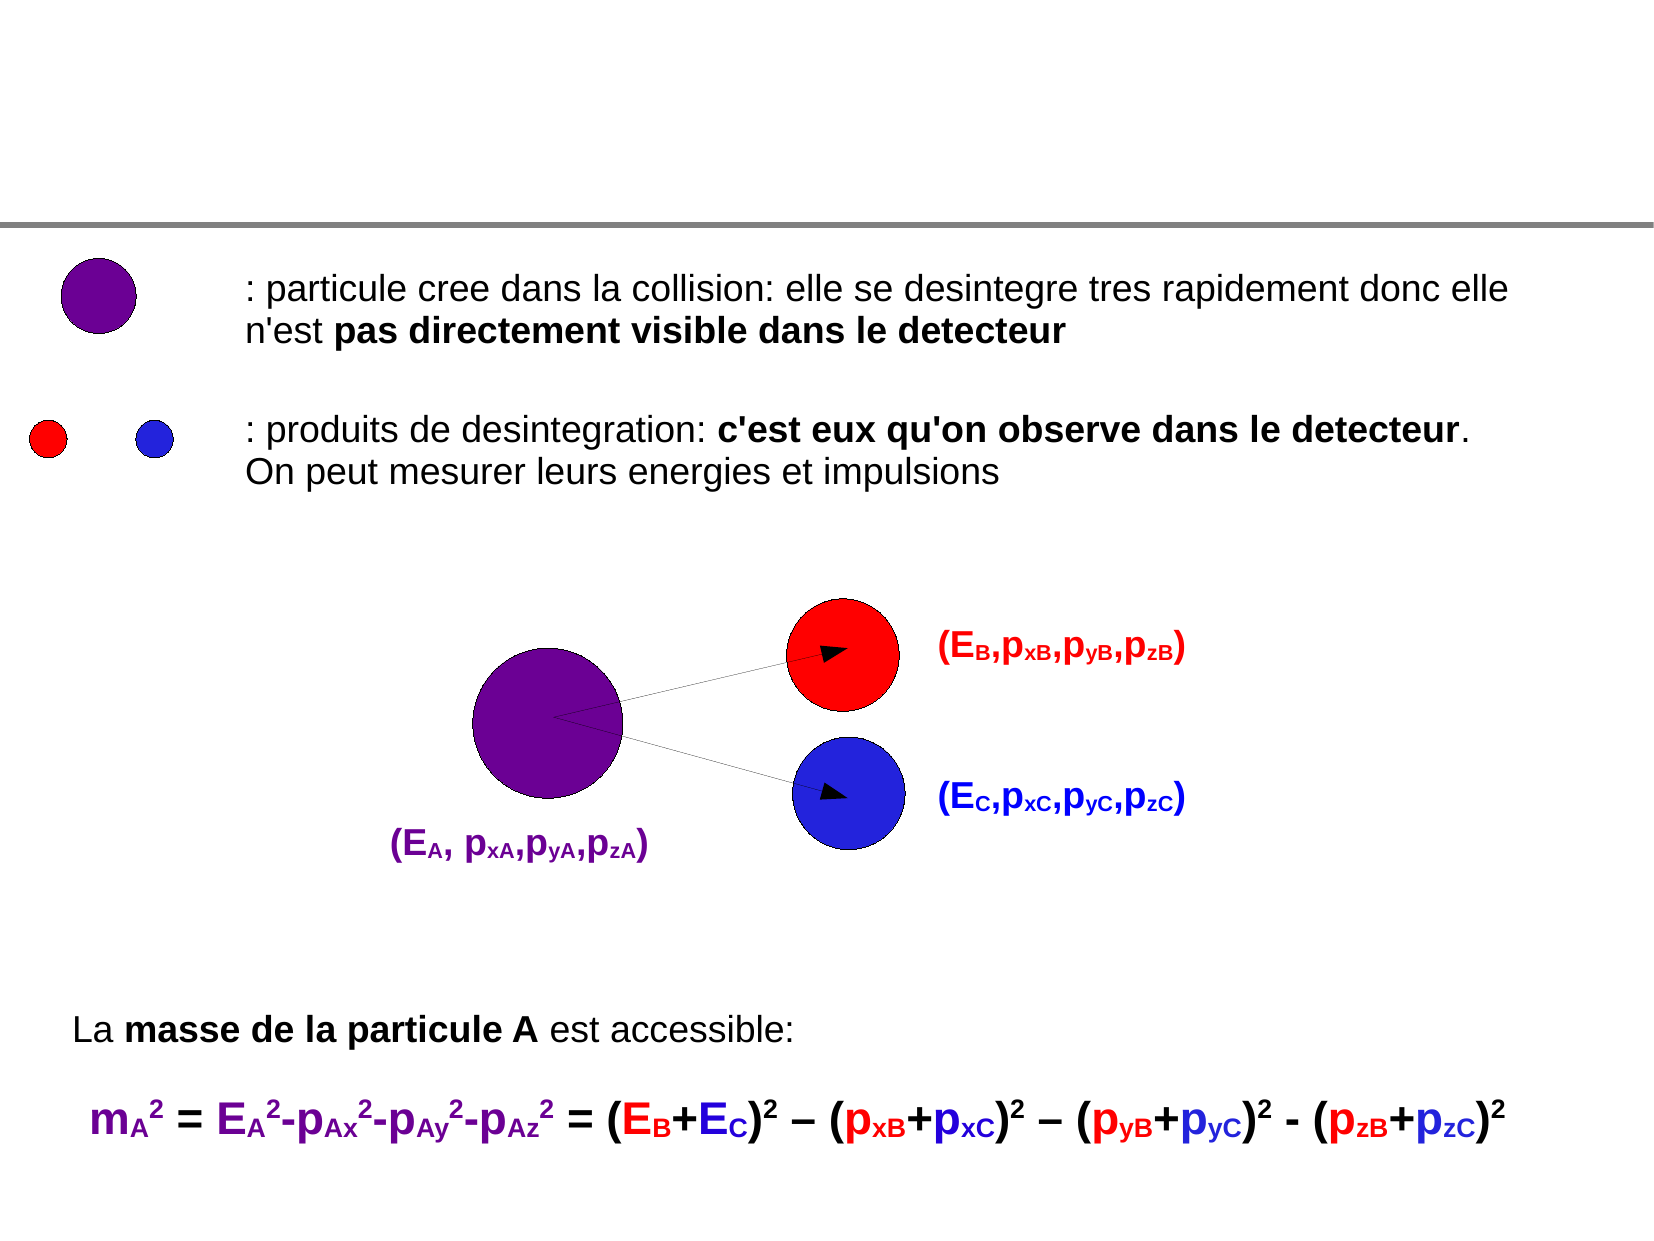

: particule cree dans la collision: elle se desintegre tres rapidement donc elle n'est pas directement visible dans le detecteur
: produits de desintegration: c'est eux qu'on observe dans le detecteur. On peut mesurer leurs energies et impulsions
(EB,pxB,pyB,pzB)
(EC,pxC,pyC,pzC)
(EA, pxA,pyA,pzA)
La masse de la particule A est accessible:
mA2 = EA2-pAx2-pAy2-pAz2 = (EB+EC)2 – (pxB+pxC)2 – (pyB+pyC)2 - (pzB+pzC)2